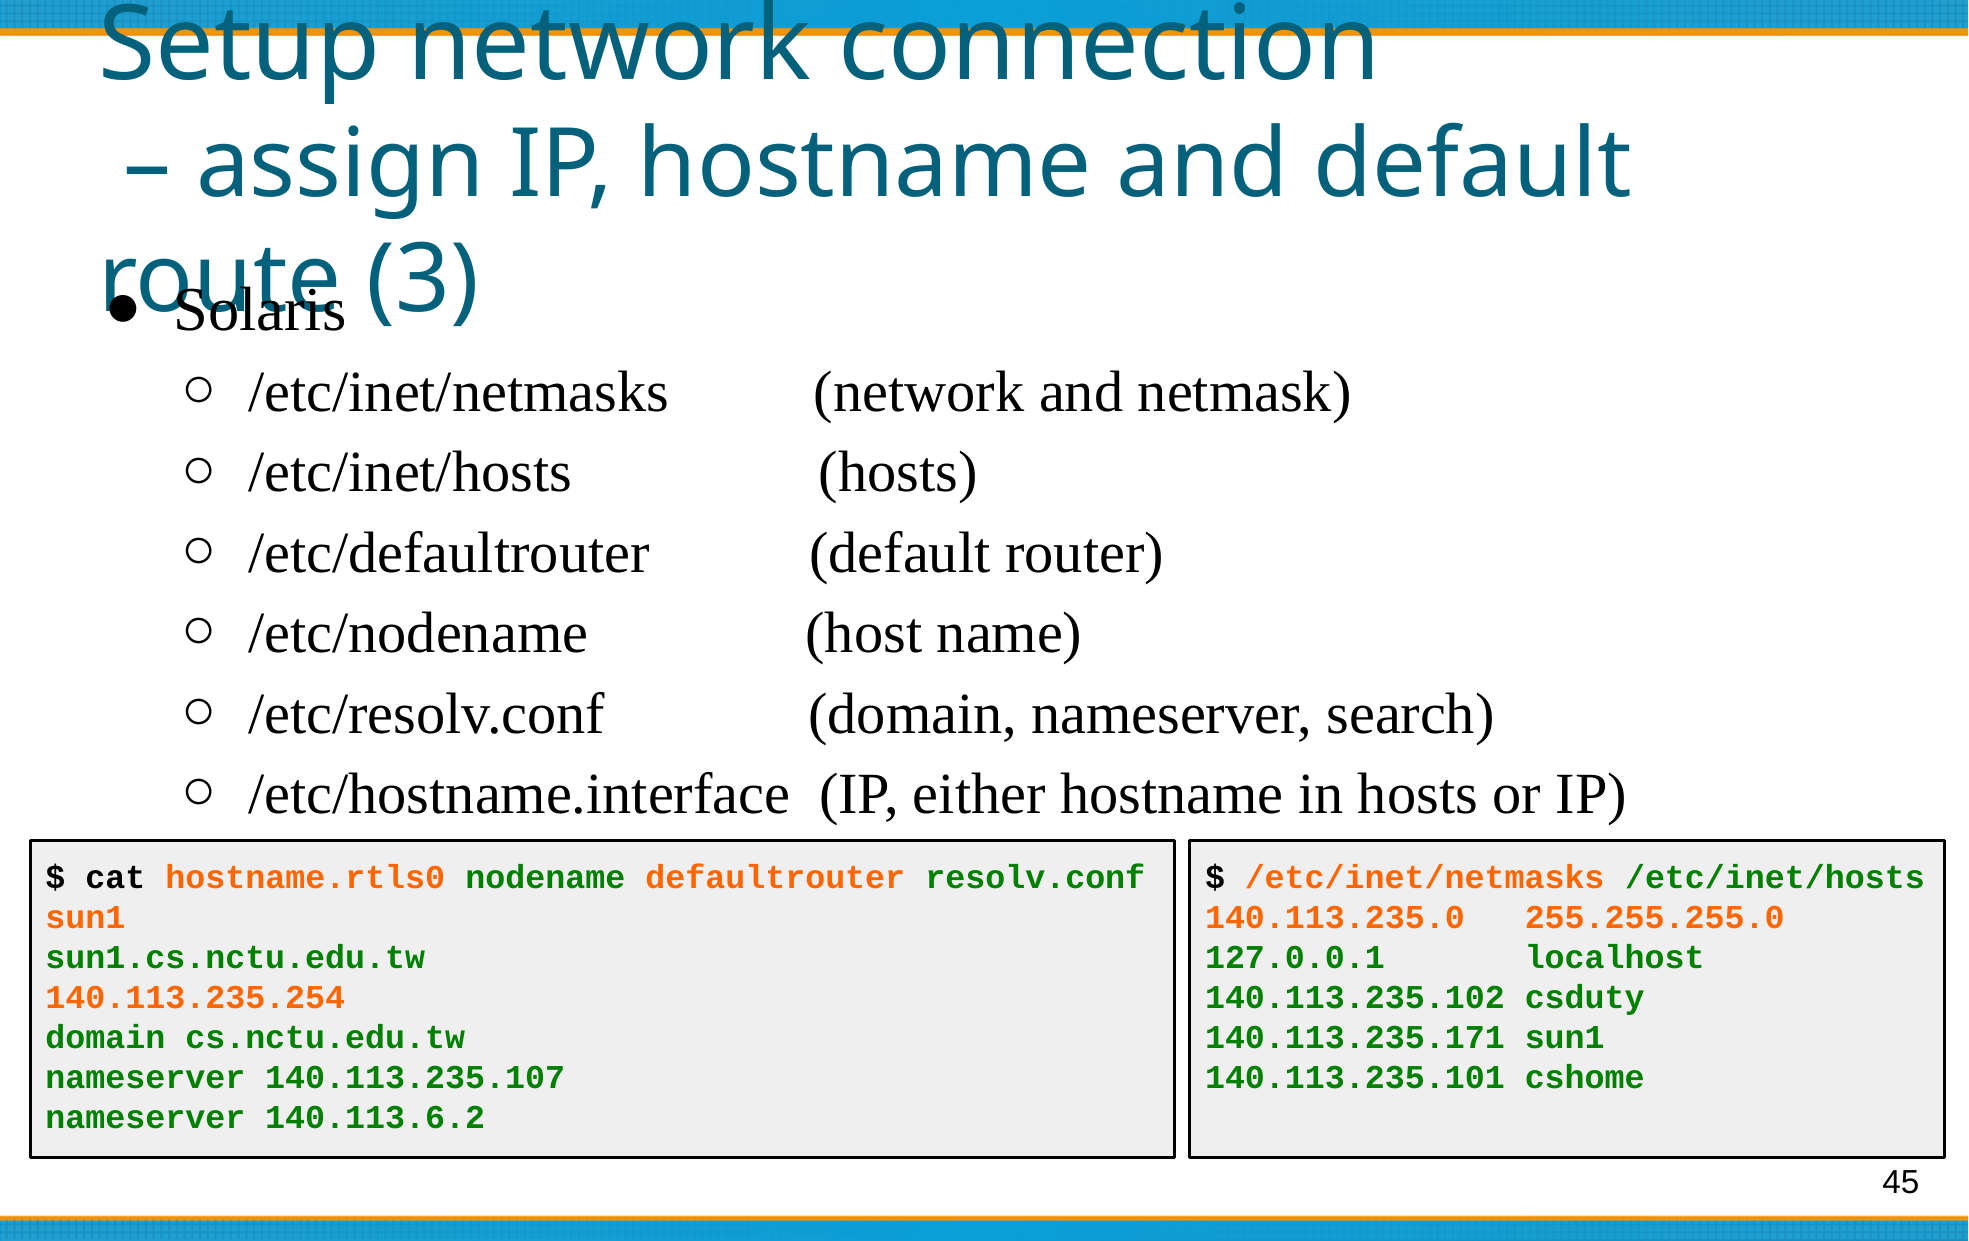

# Setup network connection – assign IP, hostname and default route (3)
Solaris
/etc/inet/netmasks (network and netmask)
/etc/inet/hosts (hosts)
/etc/defaultrouter (default router)
/etc/nodename (host name)
/etc/resolv.conf (domain, nameserver, search)
/etc/hostname.interface (IP, either hostname in hosts or IP)
$ cat hostname.rtls0 nodename defaultrouter resolv.conf
sun1
sun1.cs.nctu.edu.tw
140.113.235.254
domain cs.nctu.edu.tw
nameserver 140.113.235.107
nameserver 140.113.6.2
$ /etc/inet/netmasks /etc/inet/hosts
140.113.235.0 255.255.255.0
127.0.0.1 localhost
140.113.235.102 csduty
140.113.235.171 sun1
140.113.235.101 cshome